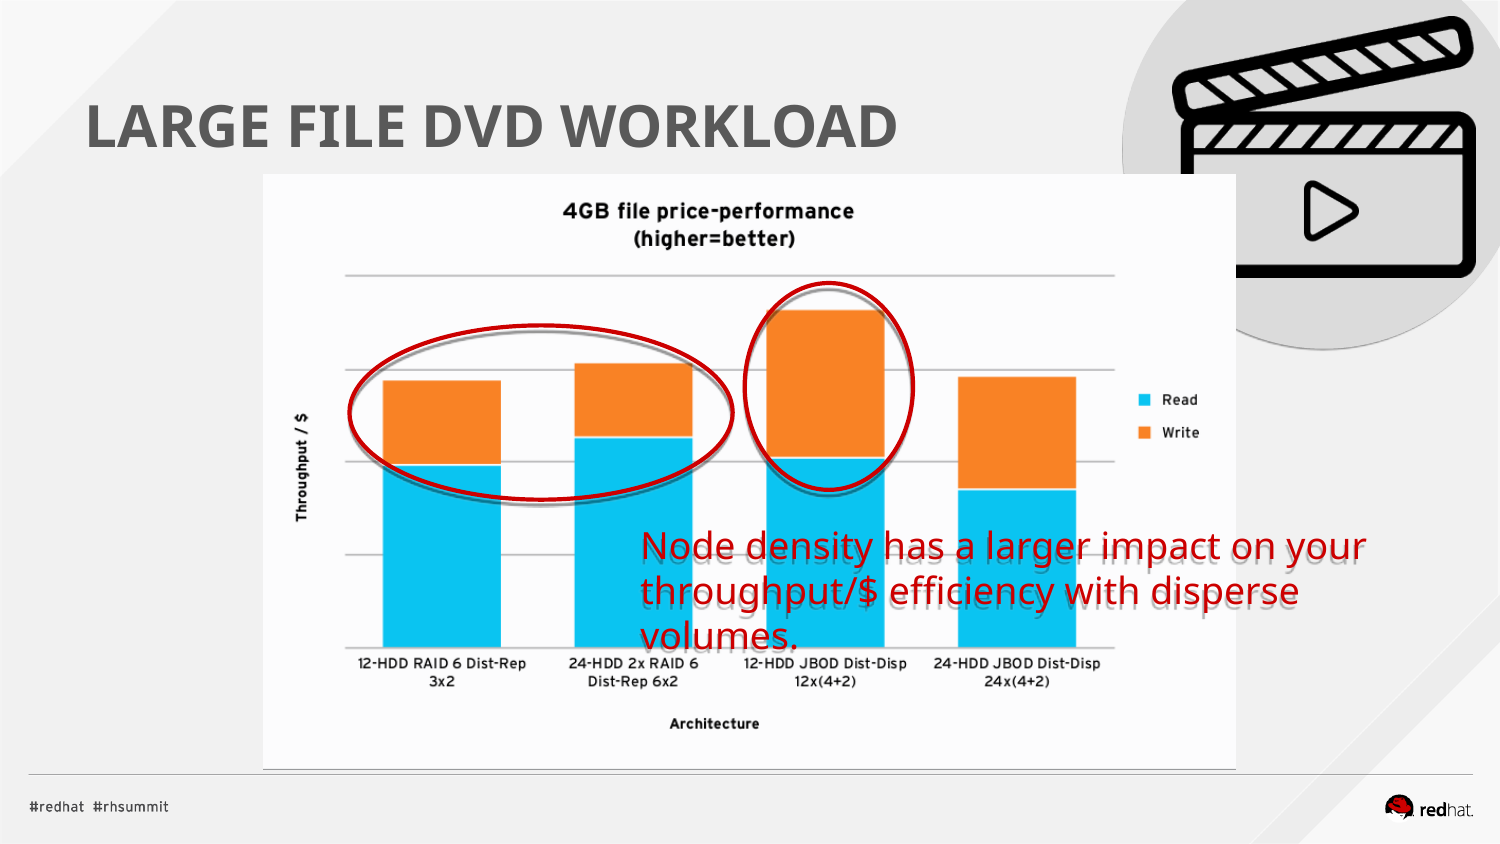

LARGE FILE DVD WORKLOAD
Node density has a larger impact on your throughput/$ efficiency with disperse volumes.